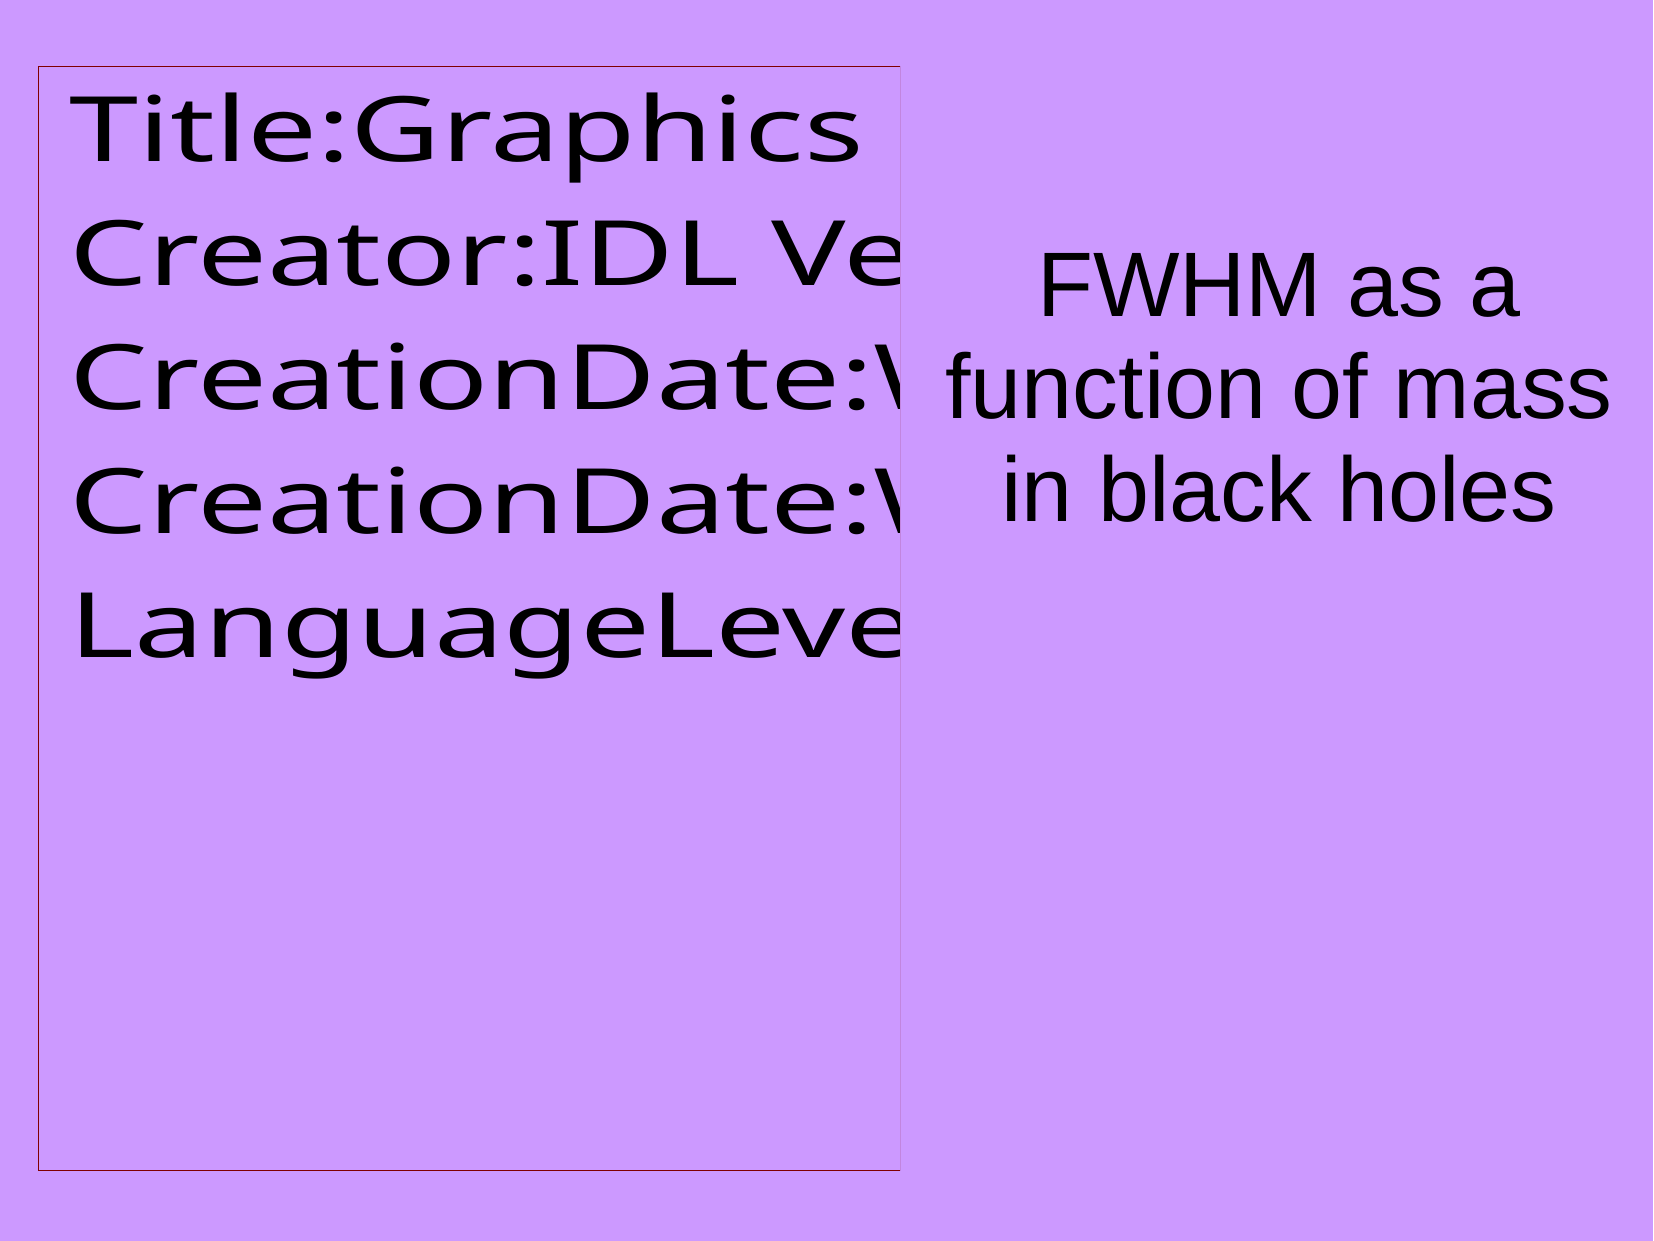

# FWHM as a function of mass in black holes